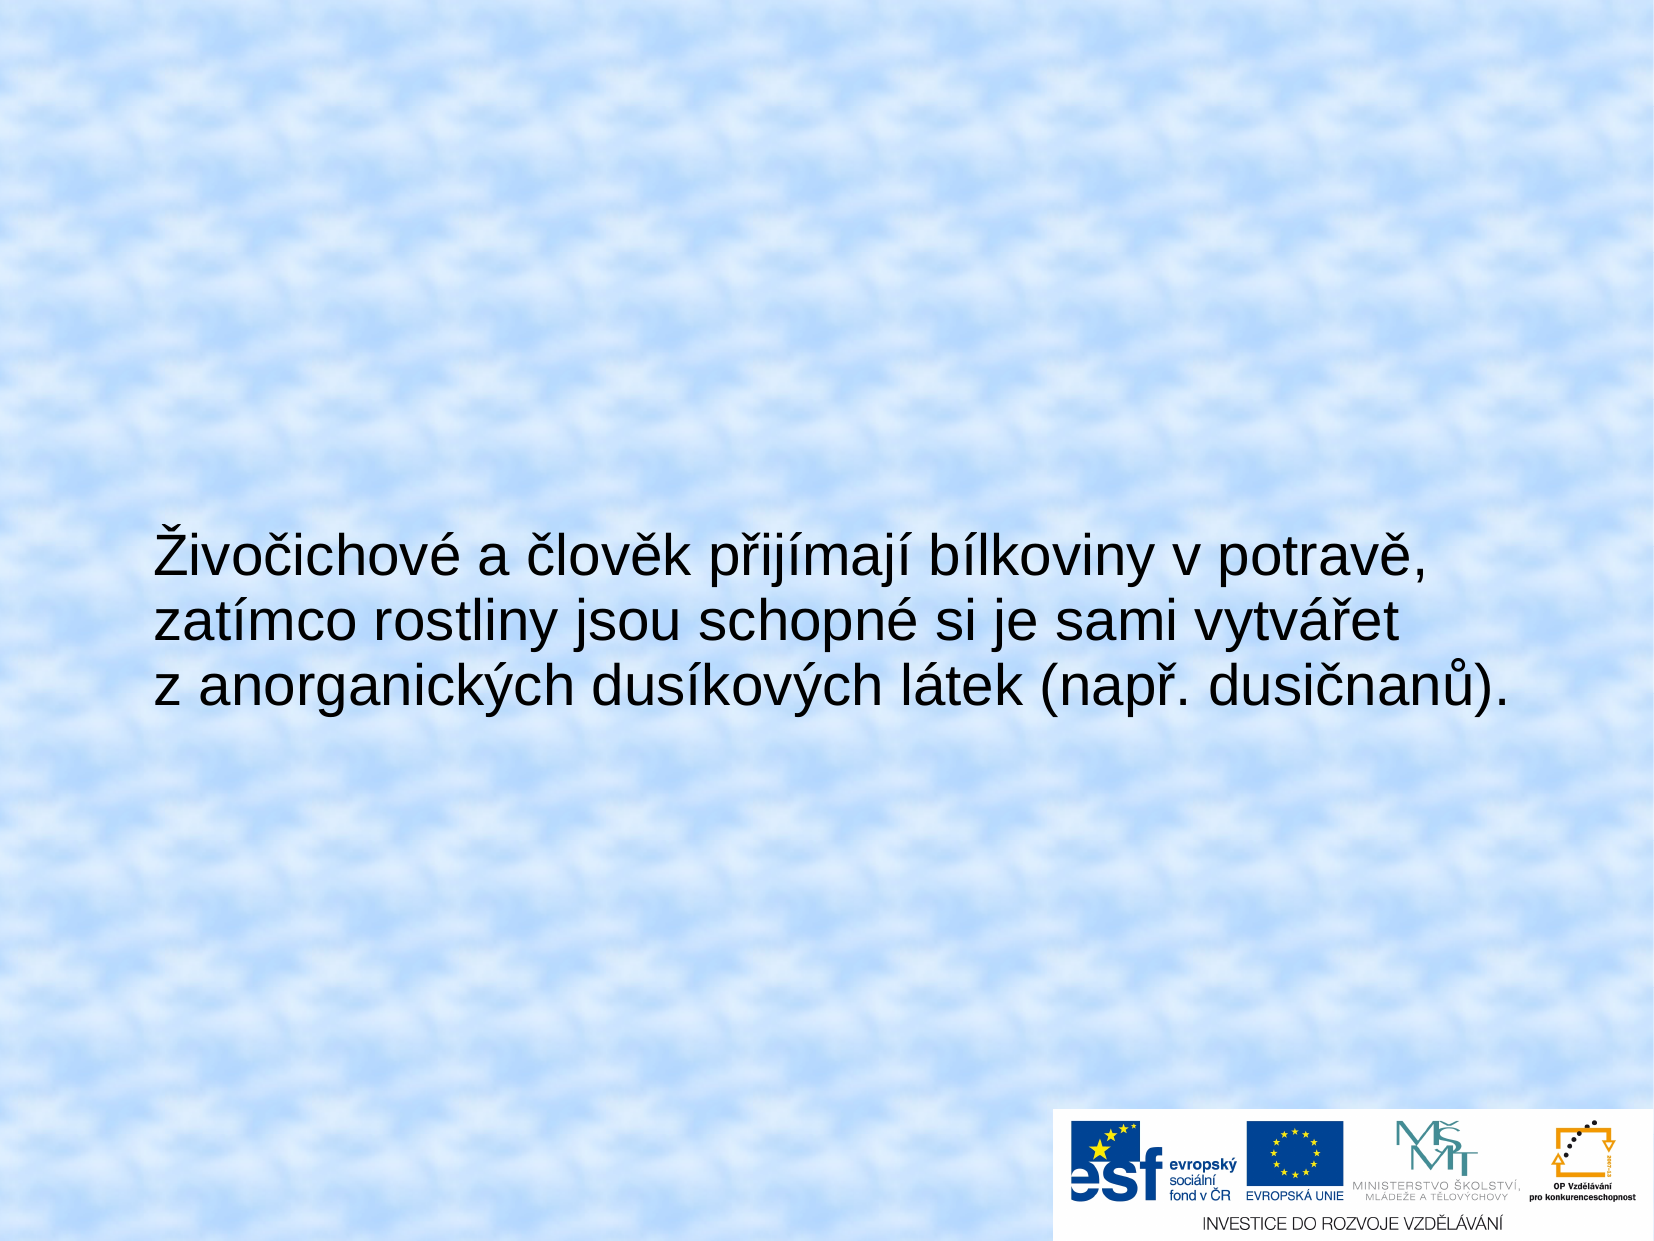

# Živočichové a člověk přijímají bílkoviny v potravě, zatímco rostliny jsou schopné si je sami vytvářet z anorganických dusíkových látek (např. dusičnanů).